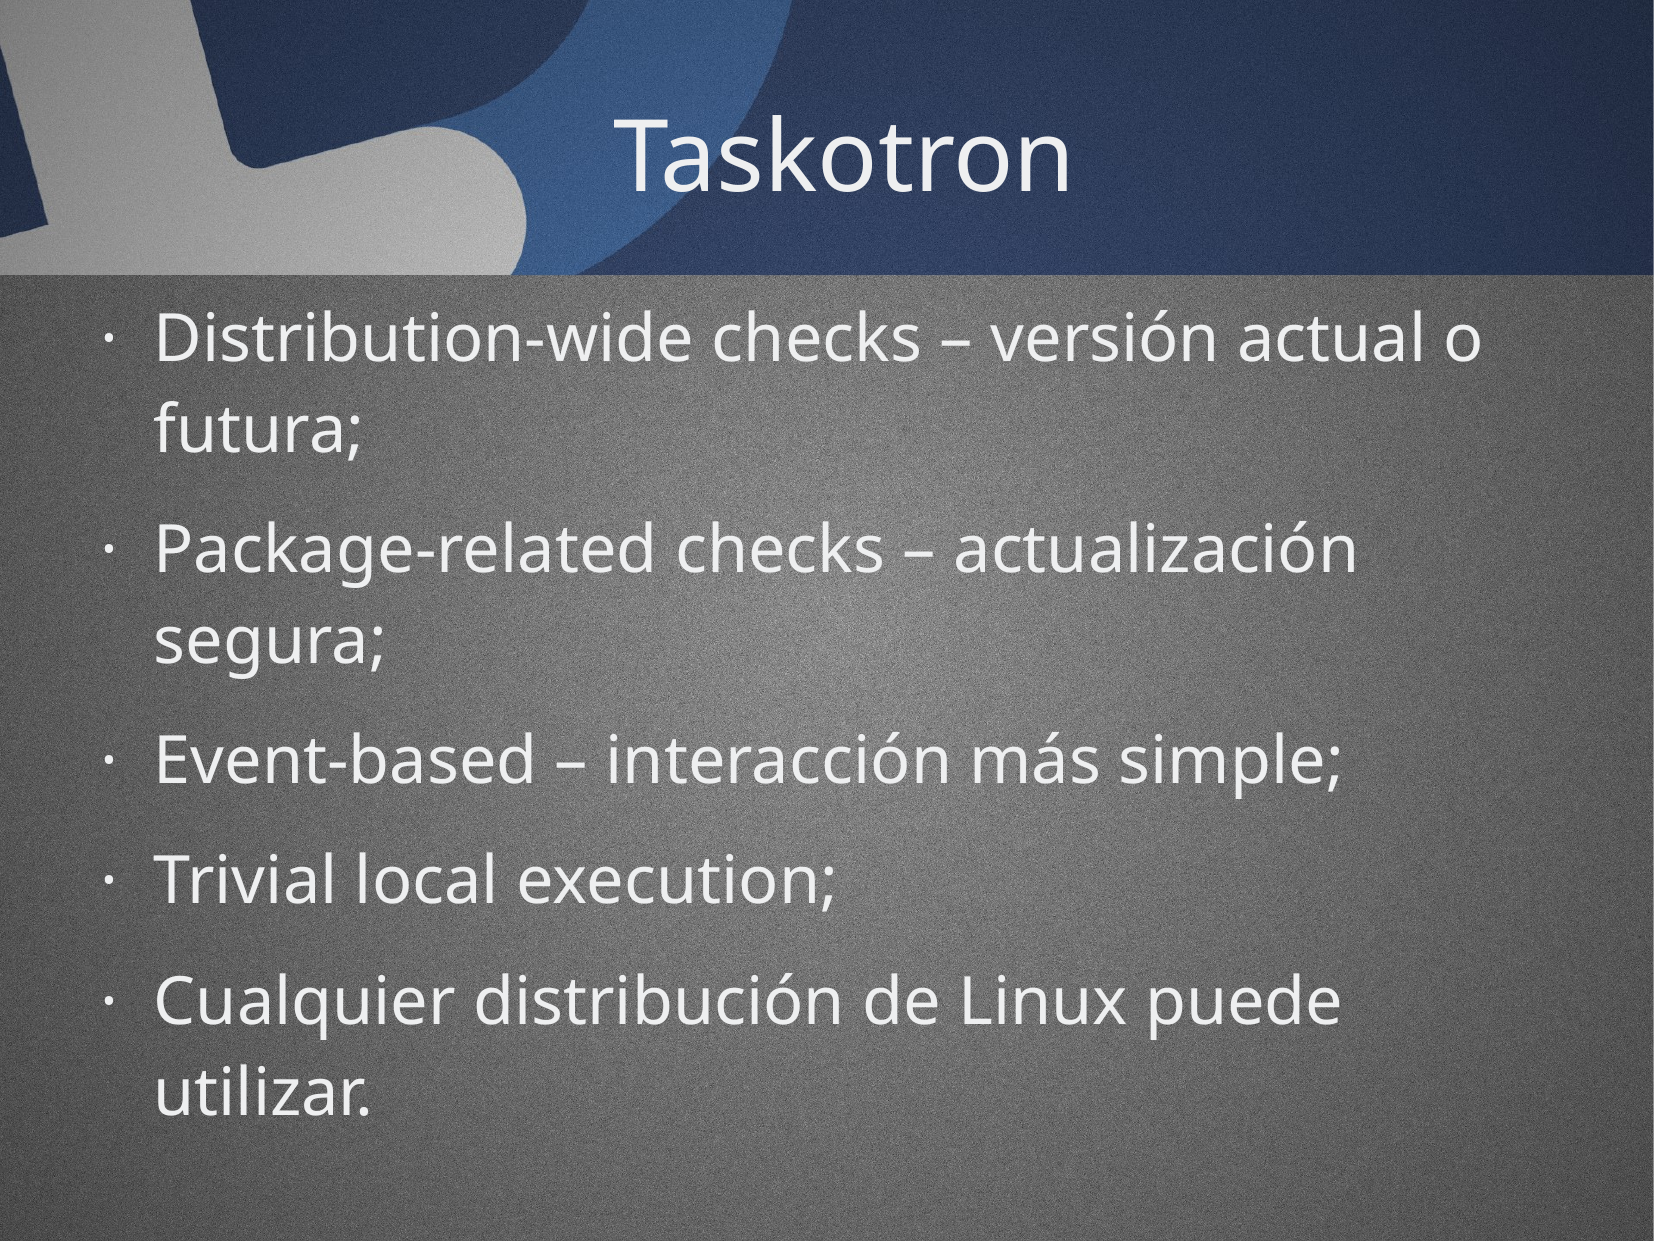

# Taskotron
Distribution-wide checks – versión actual o futura;
Package-related checks – actualización segura;
Event-based – interacción más simple;
Trivial local execution;
Cualquier distribución de Linux puede utilizar.